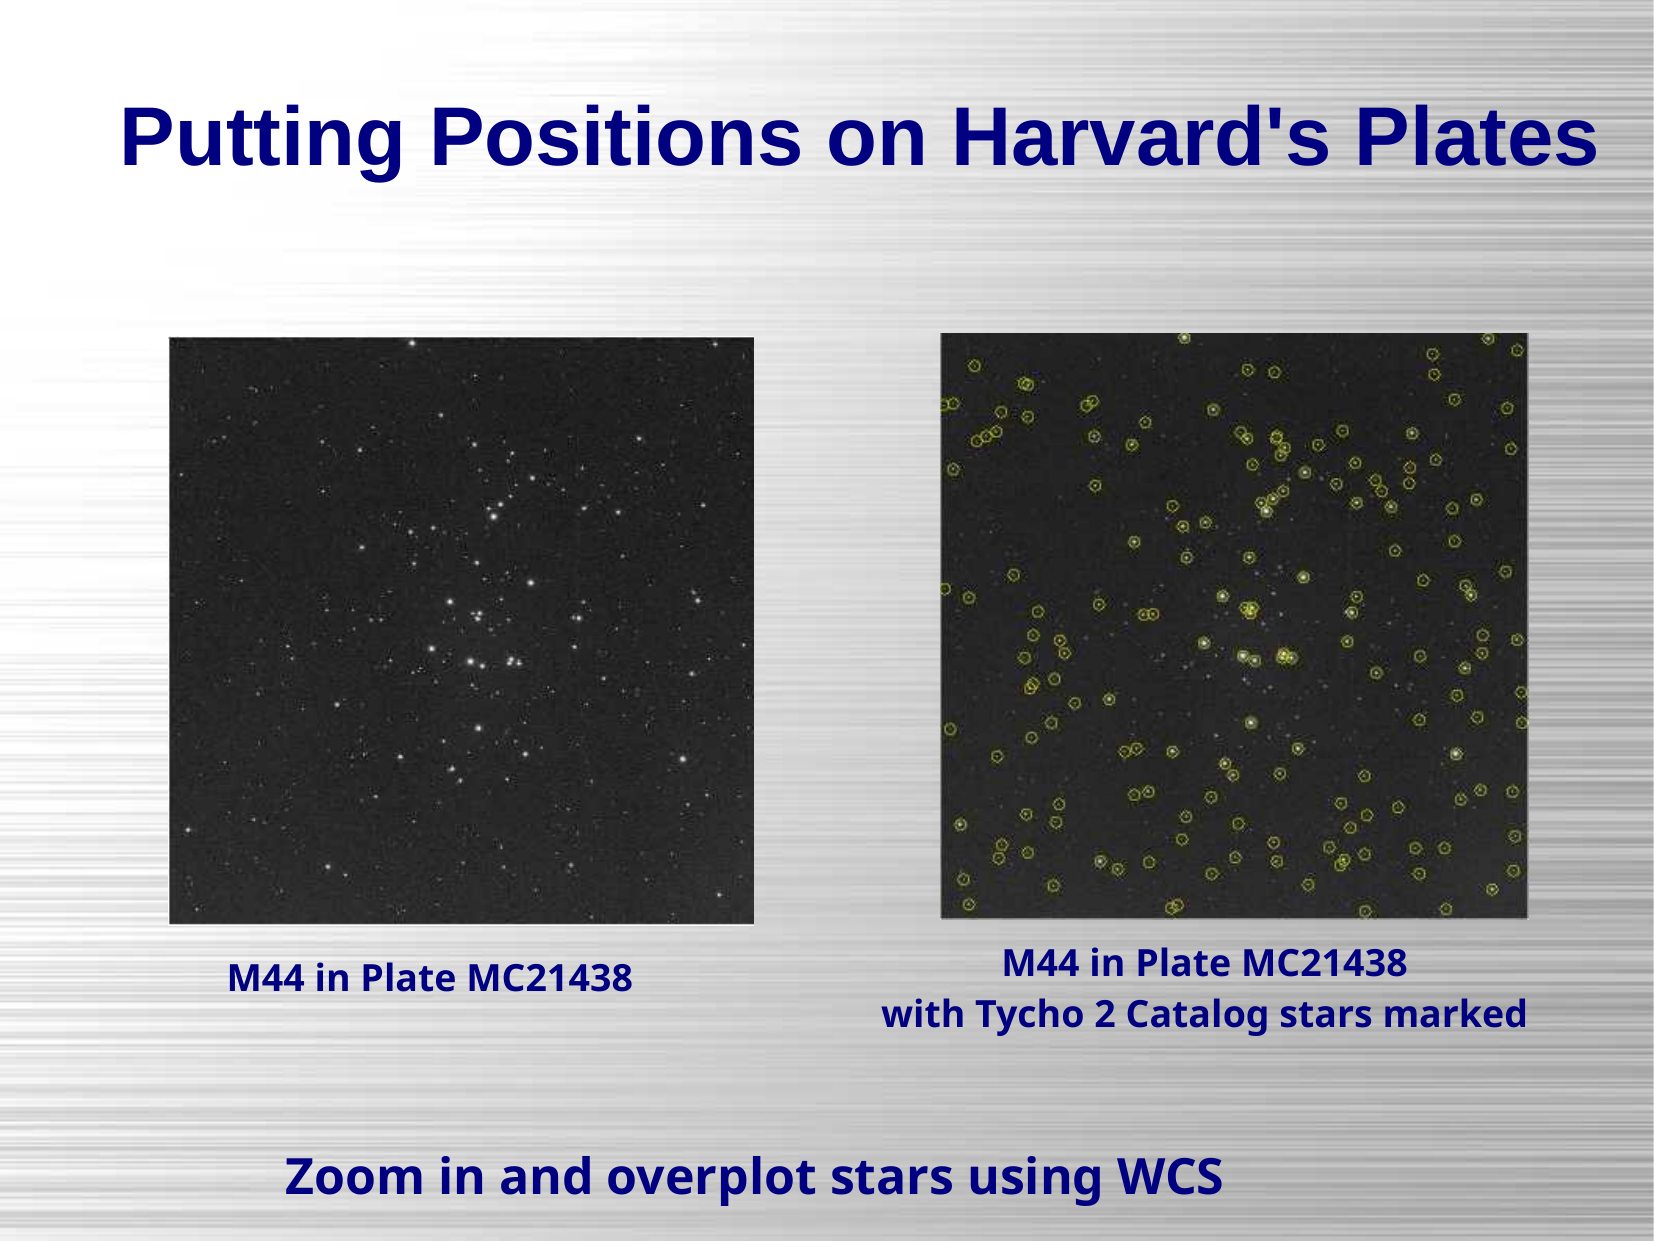

Putting Positions on Harvard's Plates
M44 in Plate MC21438
with Tycho 2 Catalog stars marked
M44 in Plate MC21438
Zoom in and overplot stars using WCS